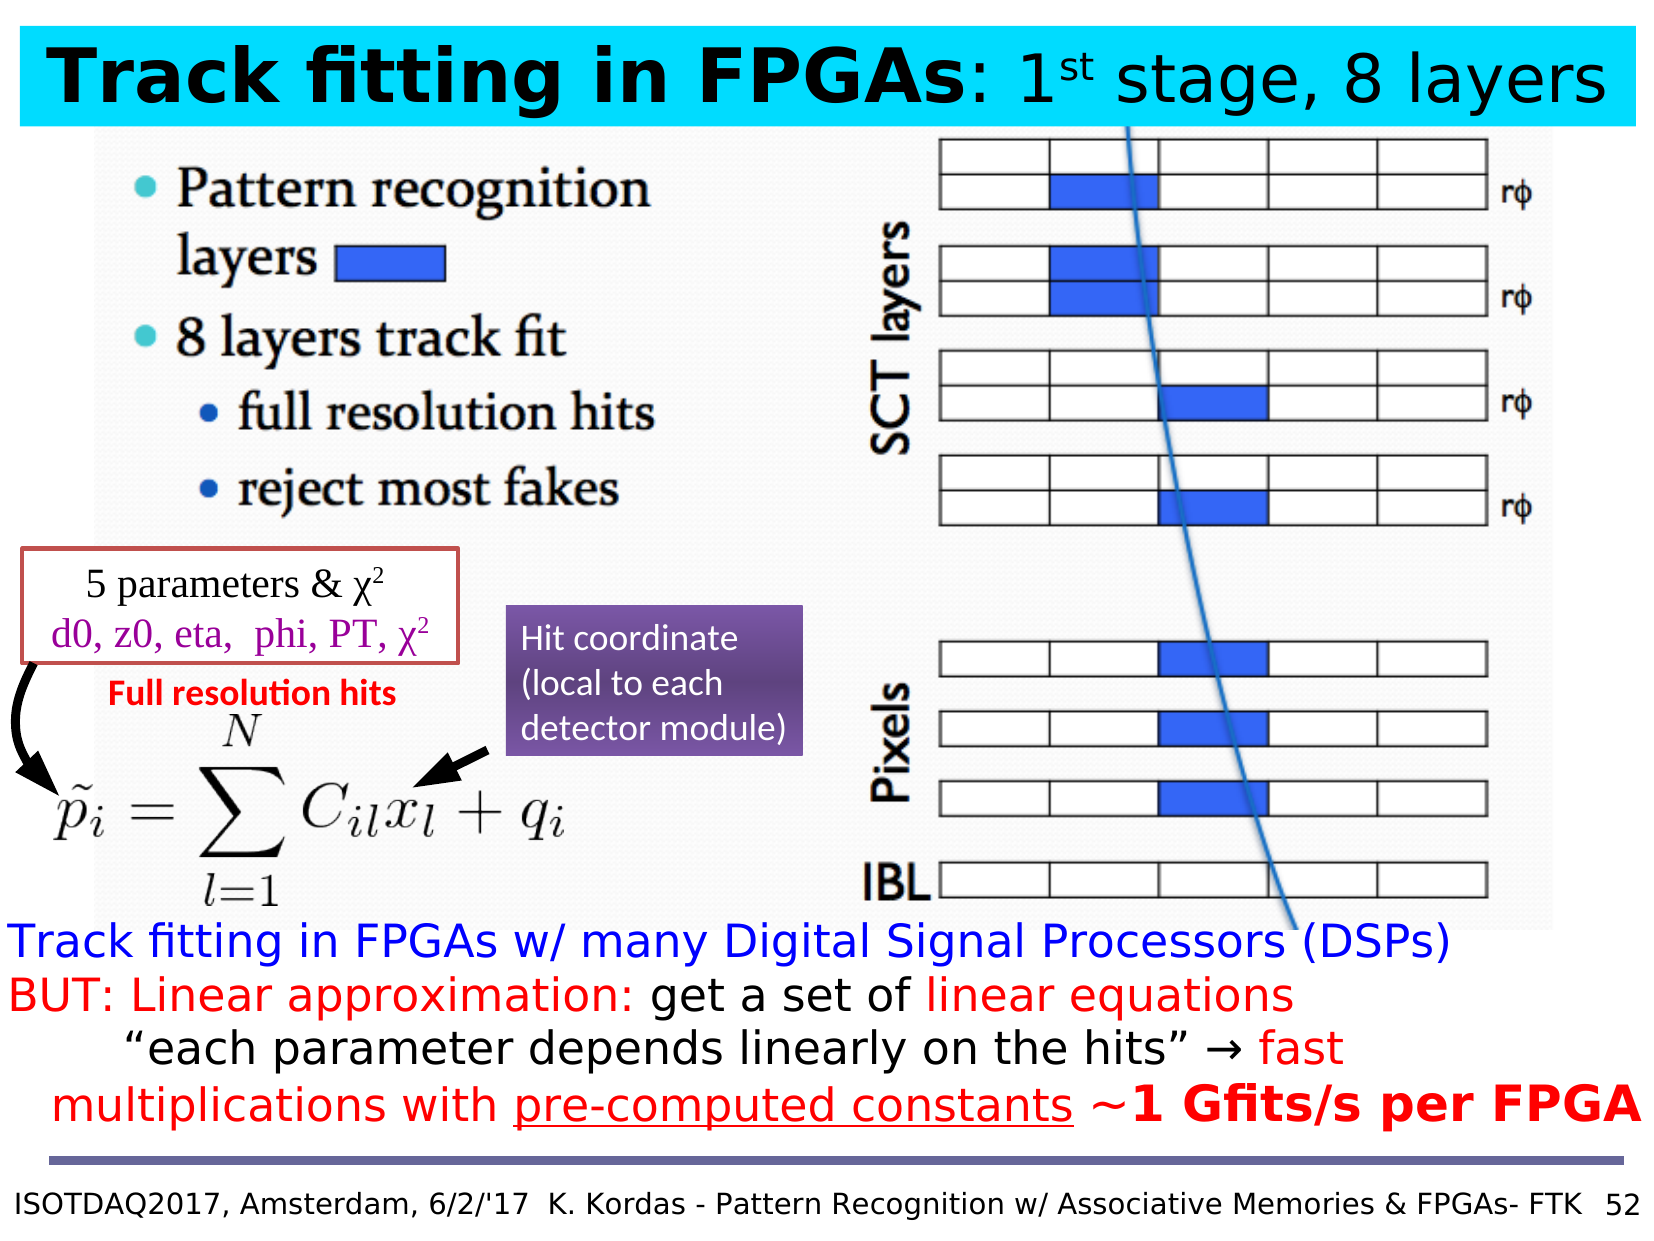

# Track fitting in FPGAs: 1st stage, 8 layers
5 parameters & χ2
d0, z0, eta, phi, PT, χ2
Hit coordinate
(local to each
detector module)
Full resolution hits
Track fitting in FPGAs w/ many Digital Signal Processors (DSPs)
BUT: Linear approximation: get a set of linear equations
 “each parameter depends linearly on the hits” → fast
 multiplications with pre-computed constants ~1 Gfits/s per FPGA
ISOTDAQ2017, Amsterdam, 6/2/'17
K. Kordas - Pattern Recognition w/ Associative Memories & FPGAs- FTK
52